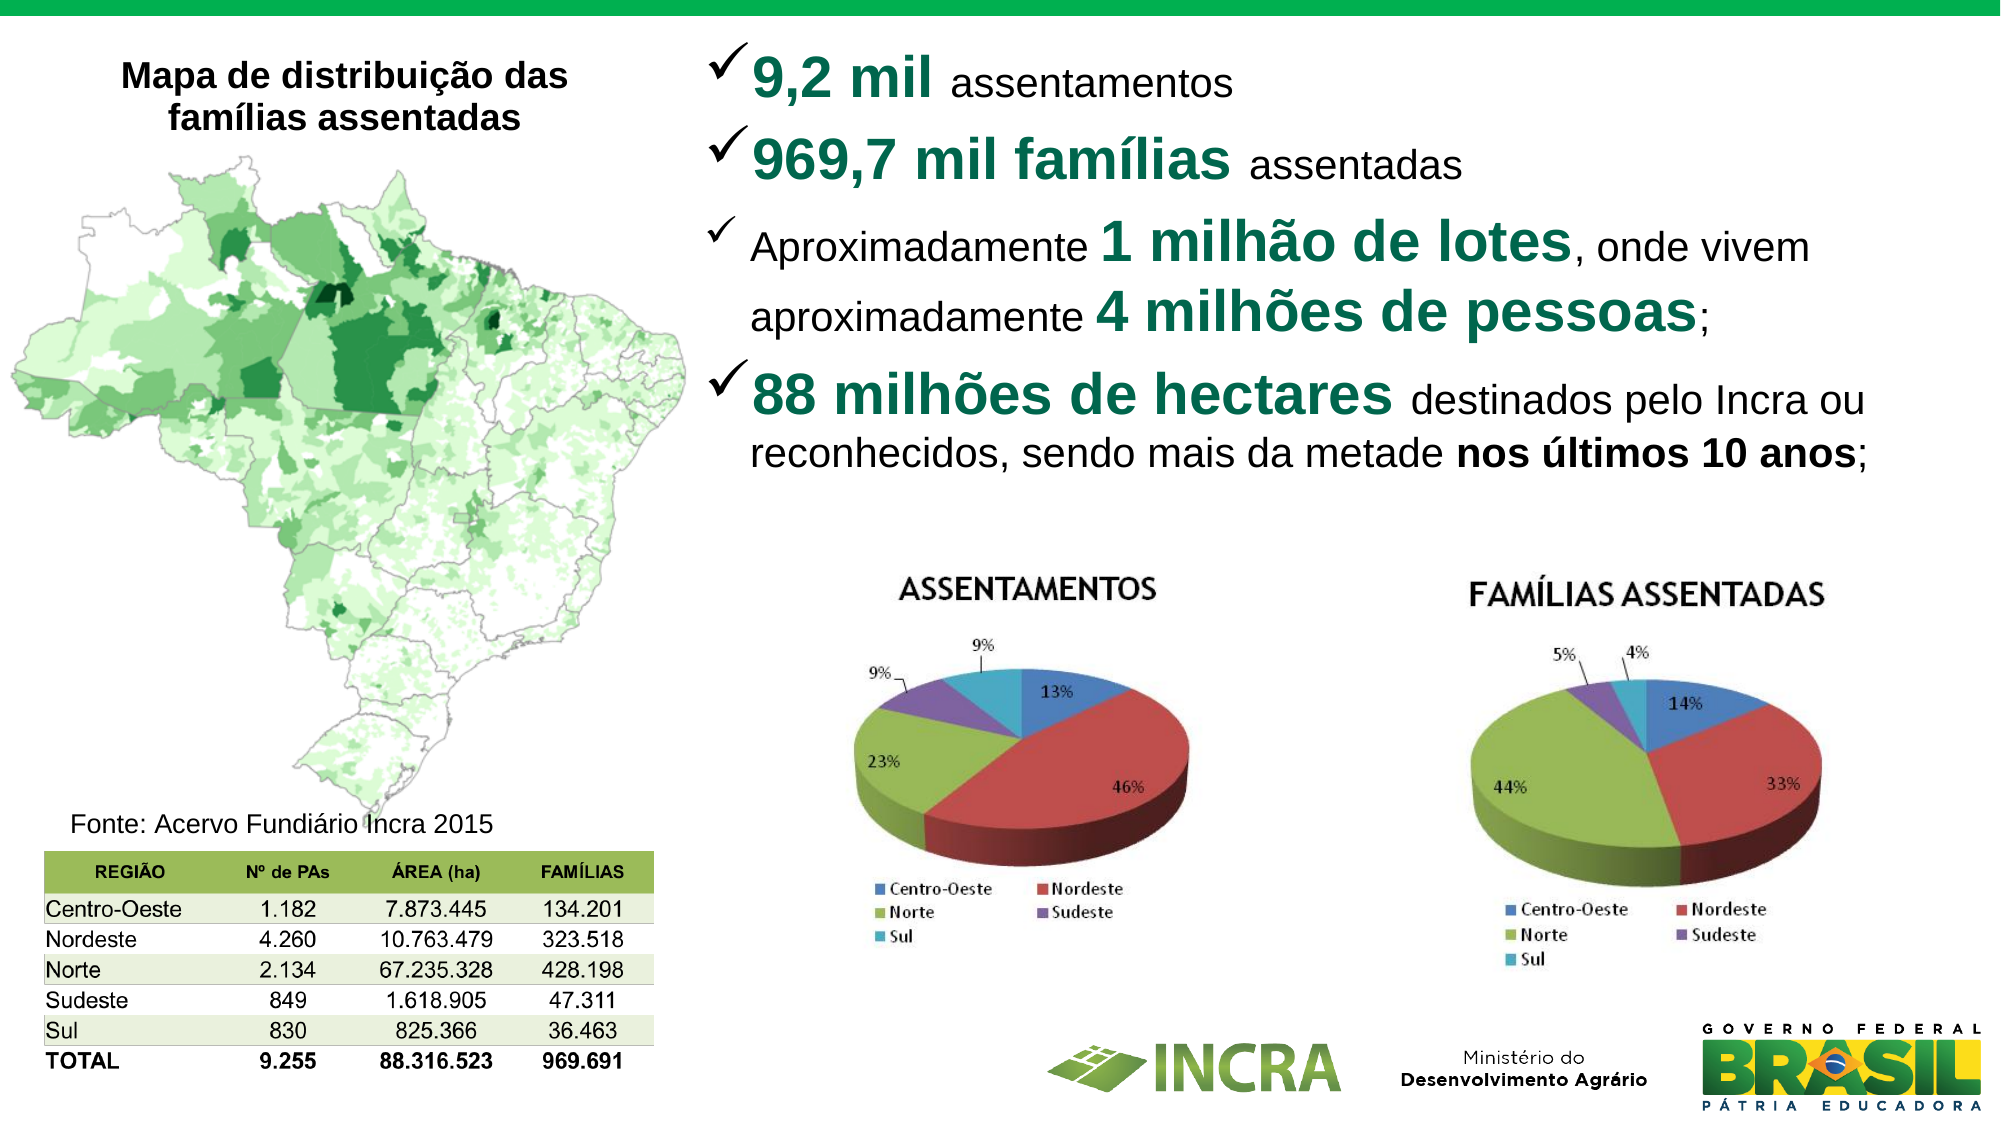

9,2 mil assentamentos
969,7 mil famílias assentadas
Aproximadamente 1 milhão de lotes, onde vivem aproximadamente 4 milhões de pessoas;
88 milhões de hectares destinados pelo Incra ou reconhecidos, sendo mais da metade nos últimos 10 anos;
Mapa de distribuição das famílias assentadas
Fonte: Acervo Fundiário Incra 2015